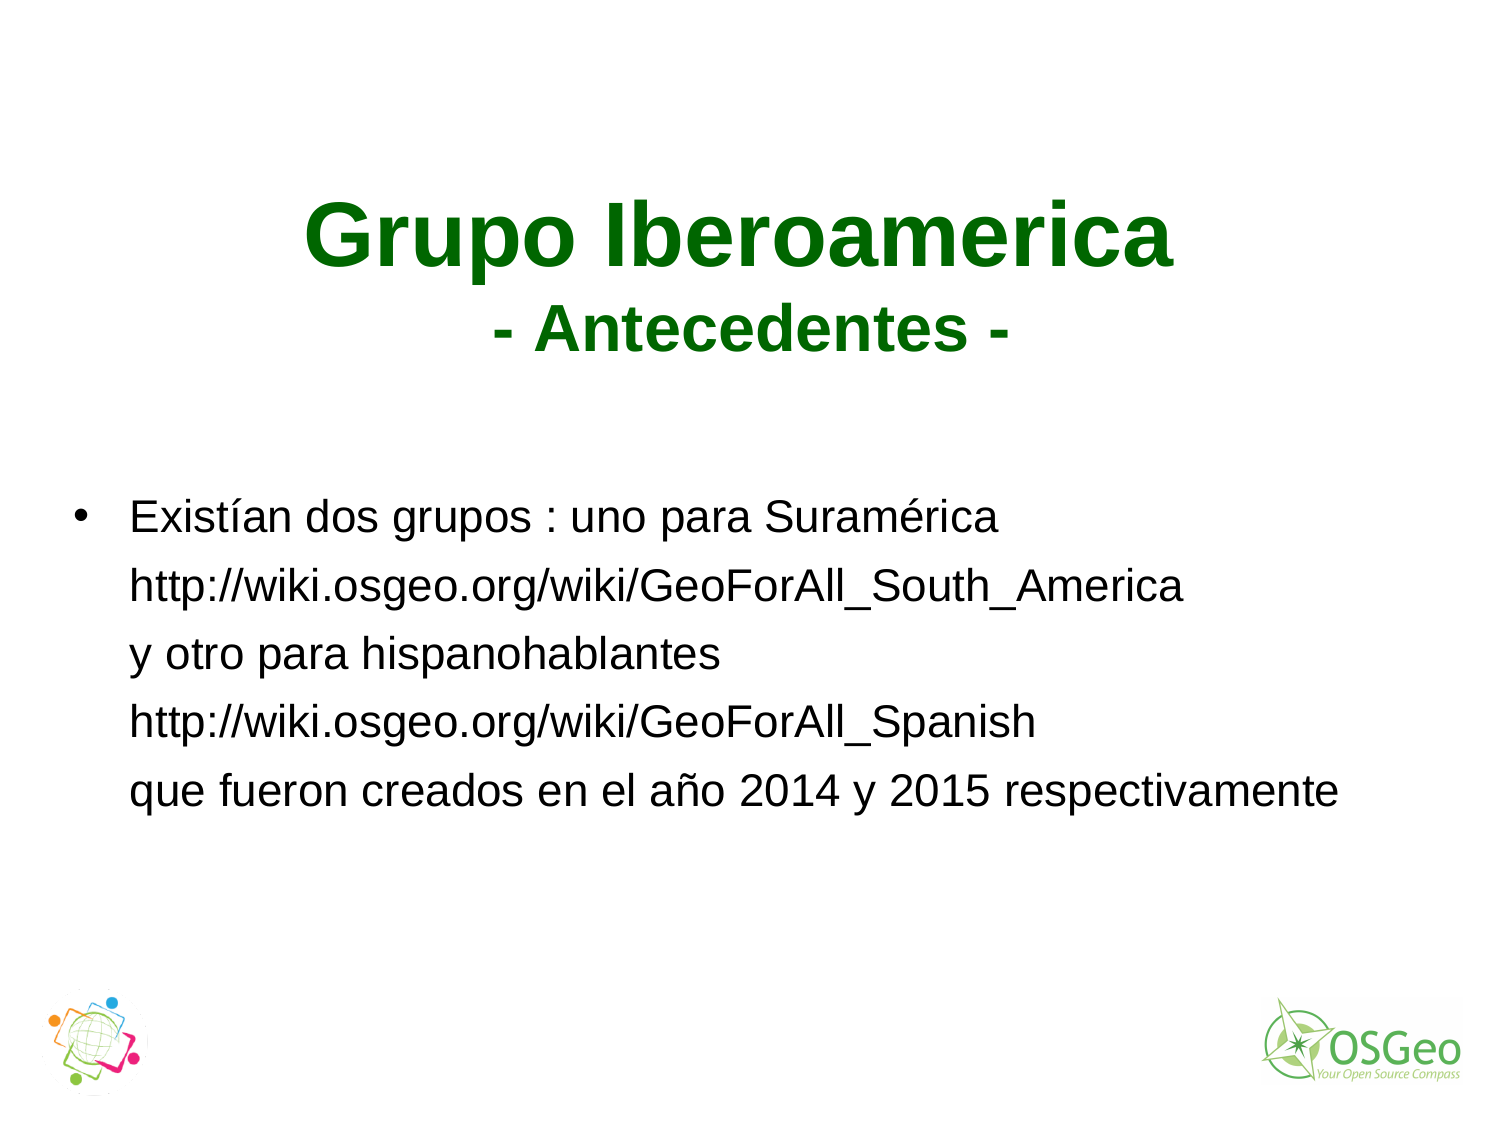

Grupo Iberoamerica
- Antecedentes -
Existían dos grupos : uno para Suramérica
http://wiki.osgeo.org/wiki/GeoForAll_South_America
y otro para hispanohablantes
http://wiki.osgeo.org/wiki/GeoForAll_Spanish
que fueron creados en el año 2014 y 2015 respectivamente